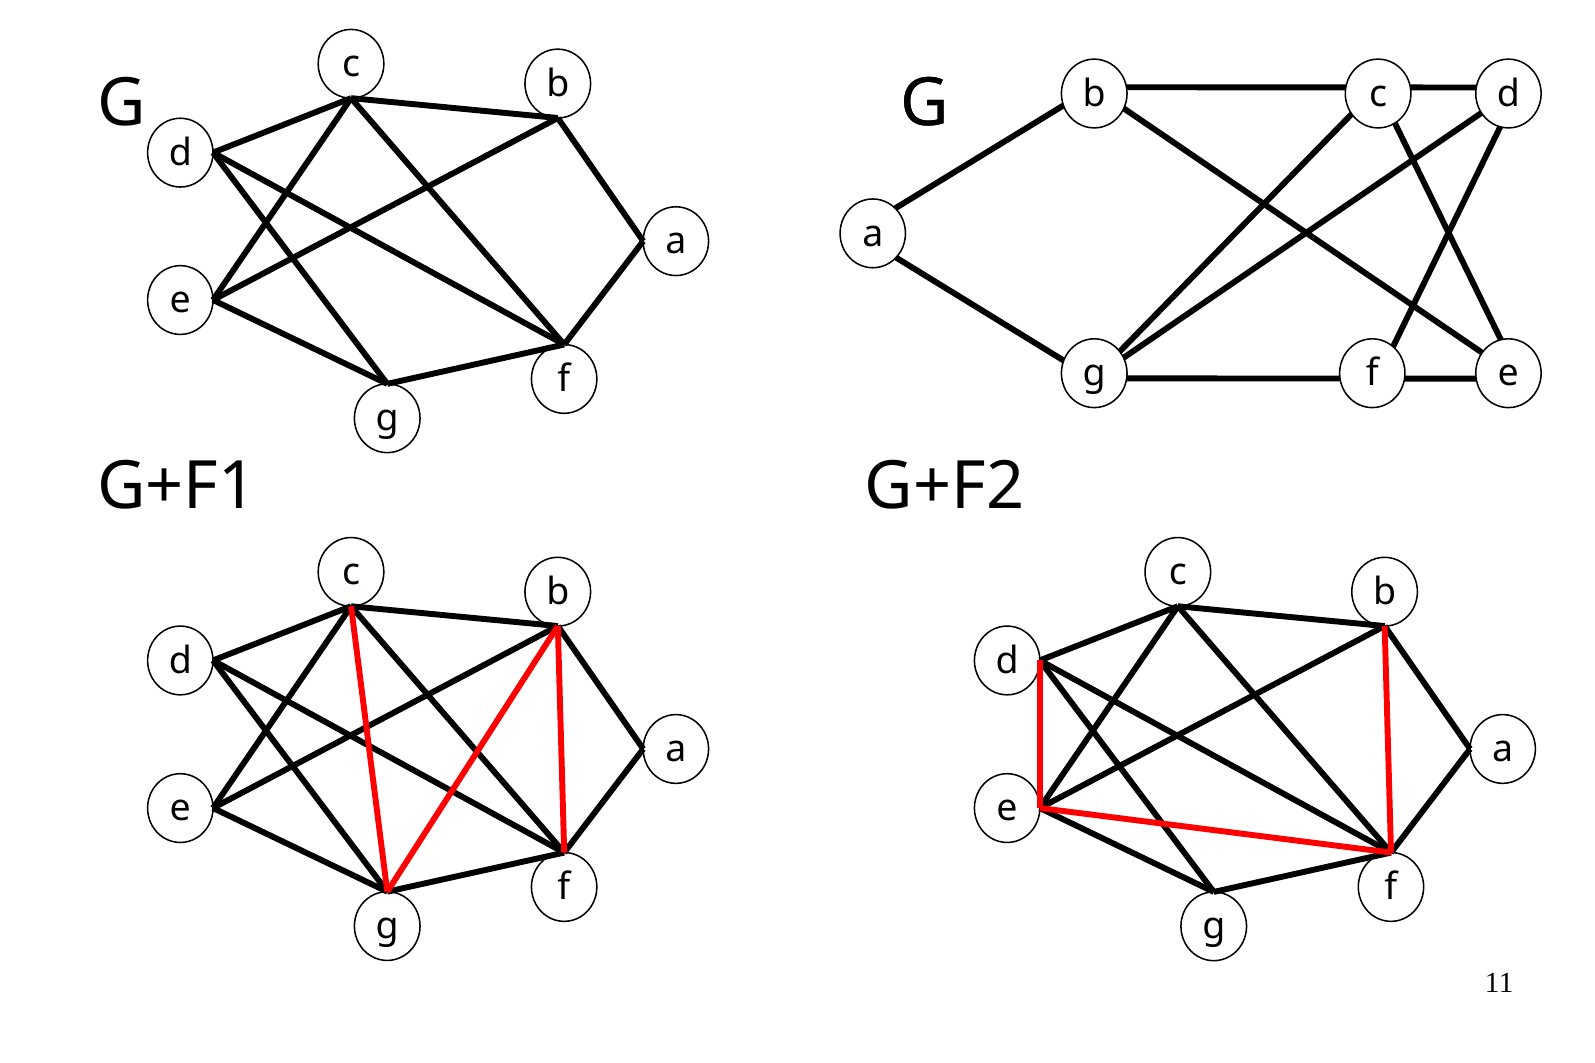

c
b
b
c
d
G
G
G
d
a
a
e
g
f
e
f
g
G+F1
G+F2
c
c
b
b
d
d
a
a
e
e
f
f
g
g